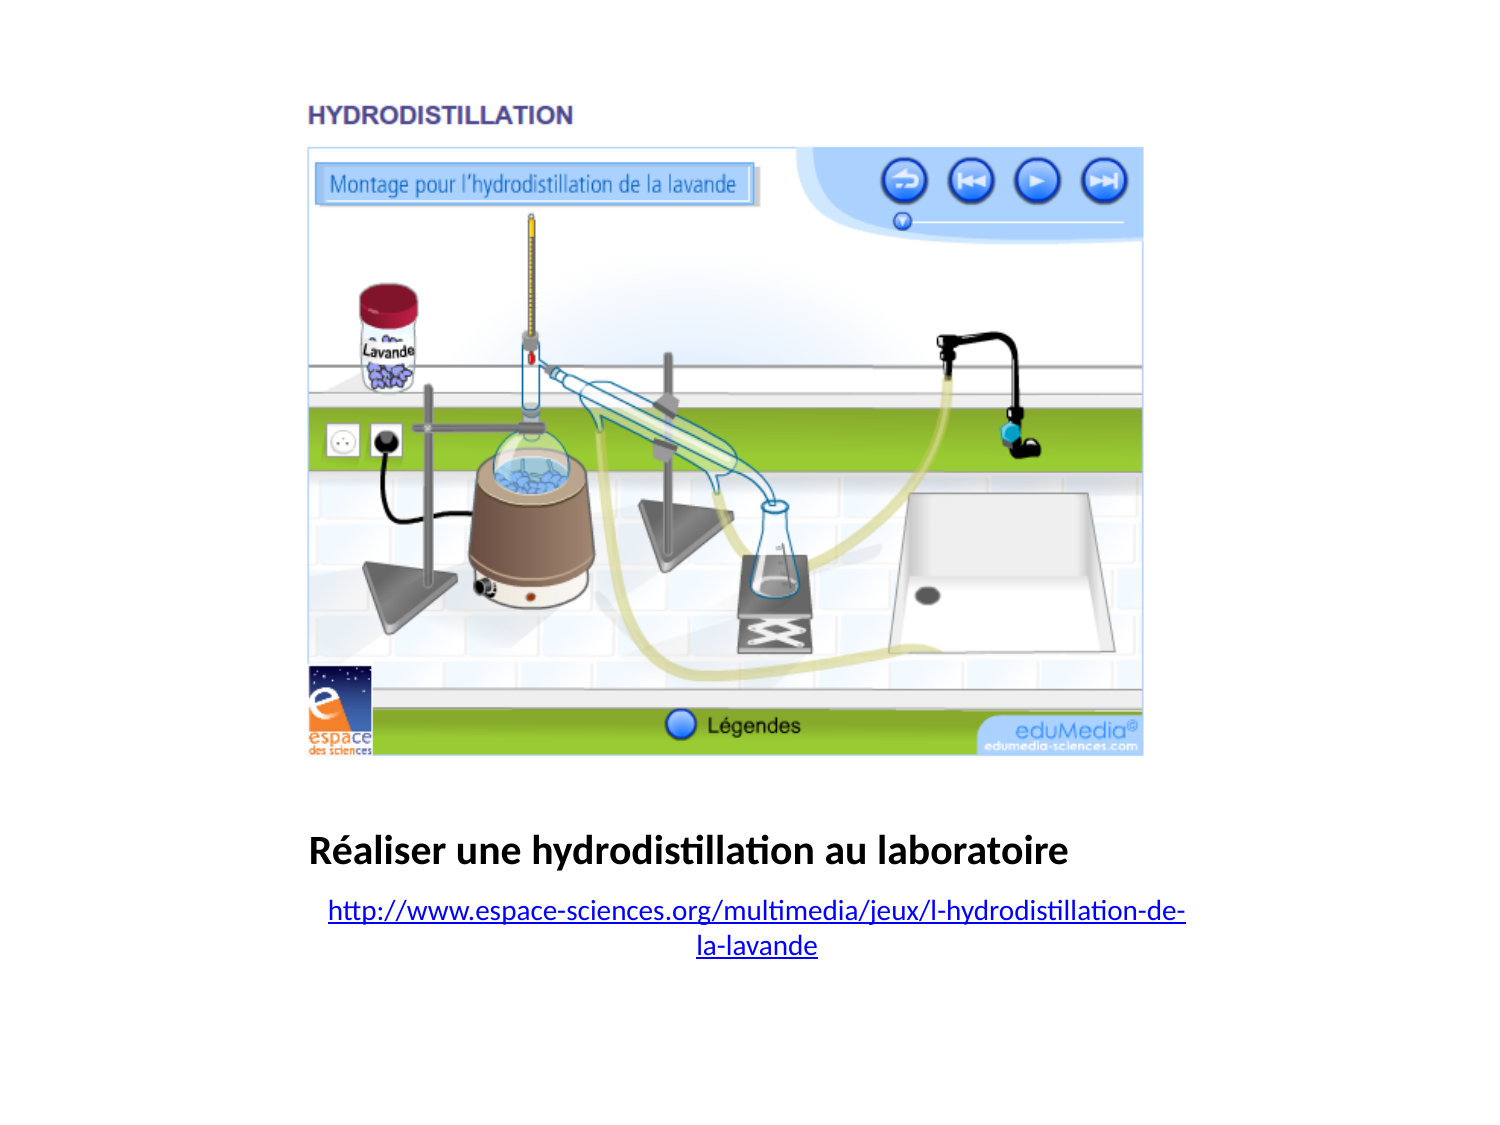

# Réaliser une hydrodistillation au laboratoire
http://www.espace-sciences.org/multimedia/jeux/l-hydrodistillation-de-la-lavande